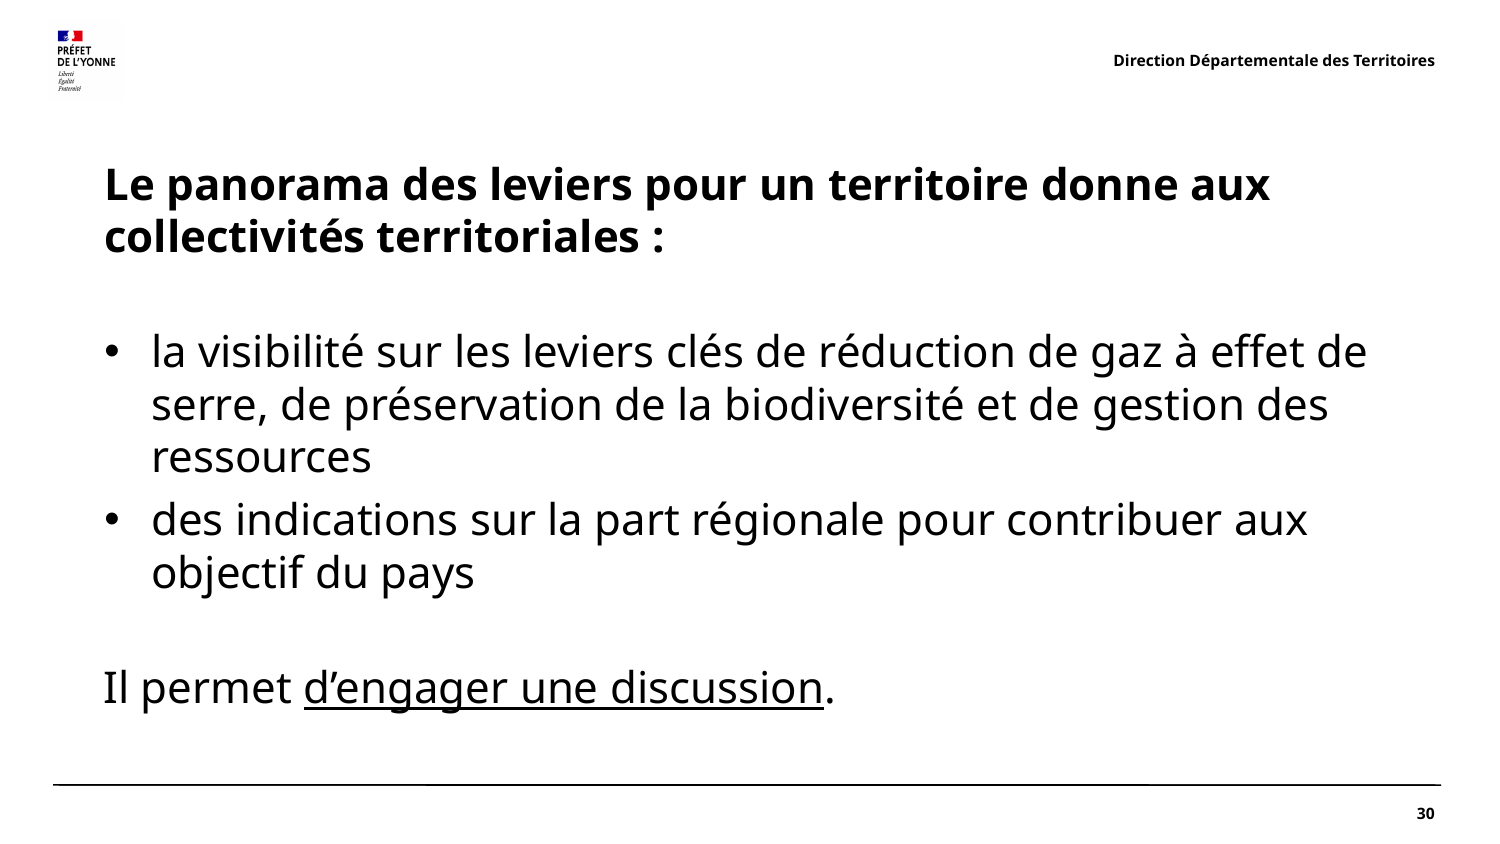

Direction Départementale des Territoires
Le panorama des leviers pour un territoire donne aux collectivités territoriales :
la visibilité sur les leviers clés de réduction de gaz à effet de serre, de préservation de la biodiversité et de gestion des ressources
des indications sur la part régionale pour contribuer aux objectif du pays
Il permet d’engager une discussion.
30